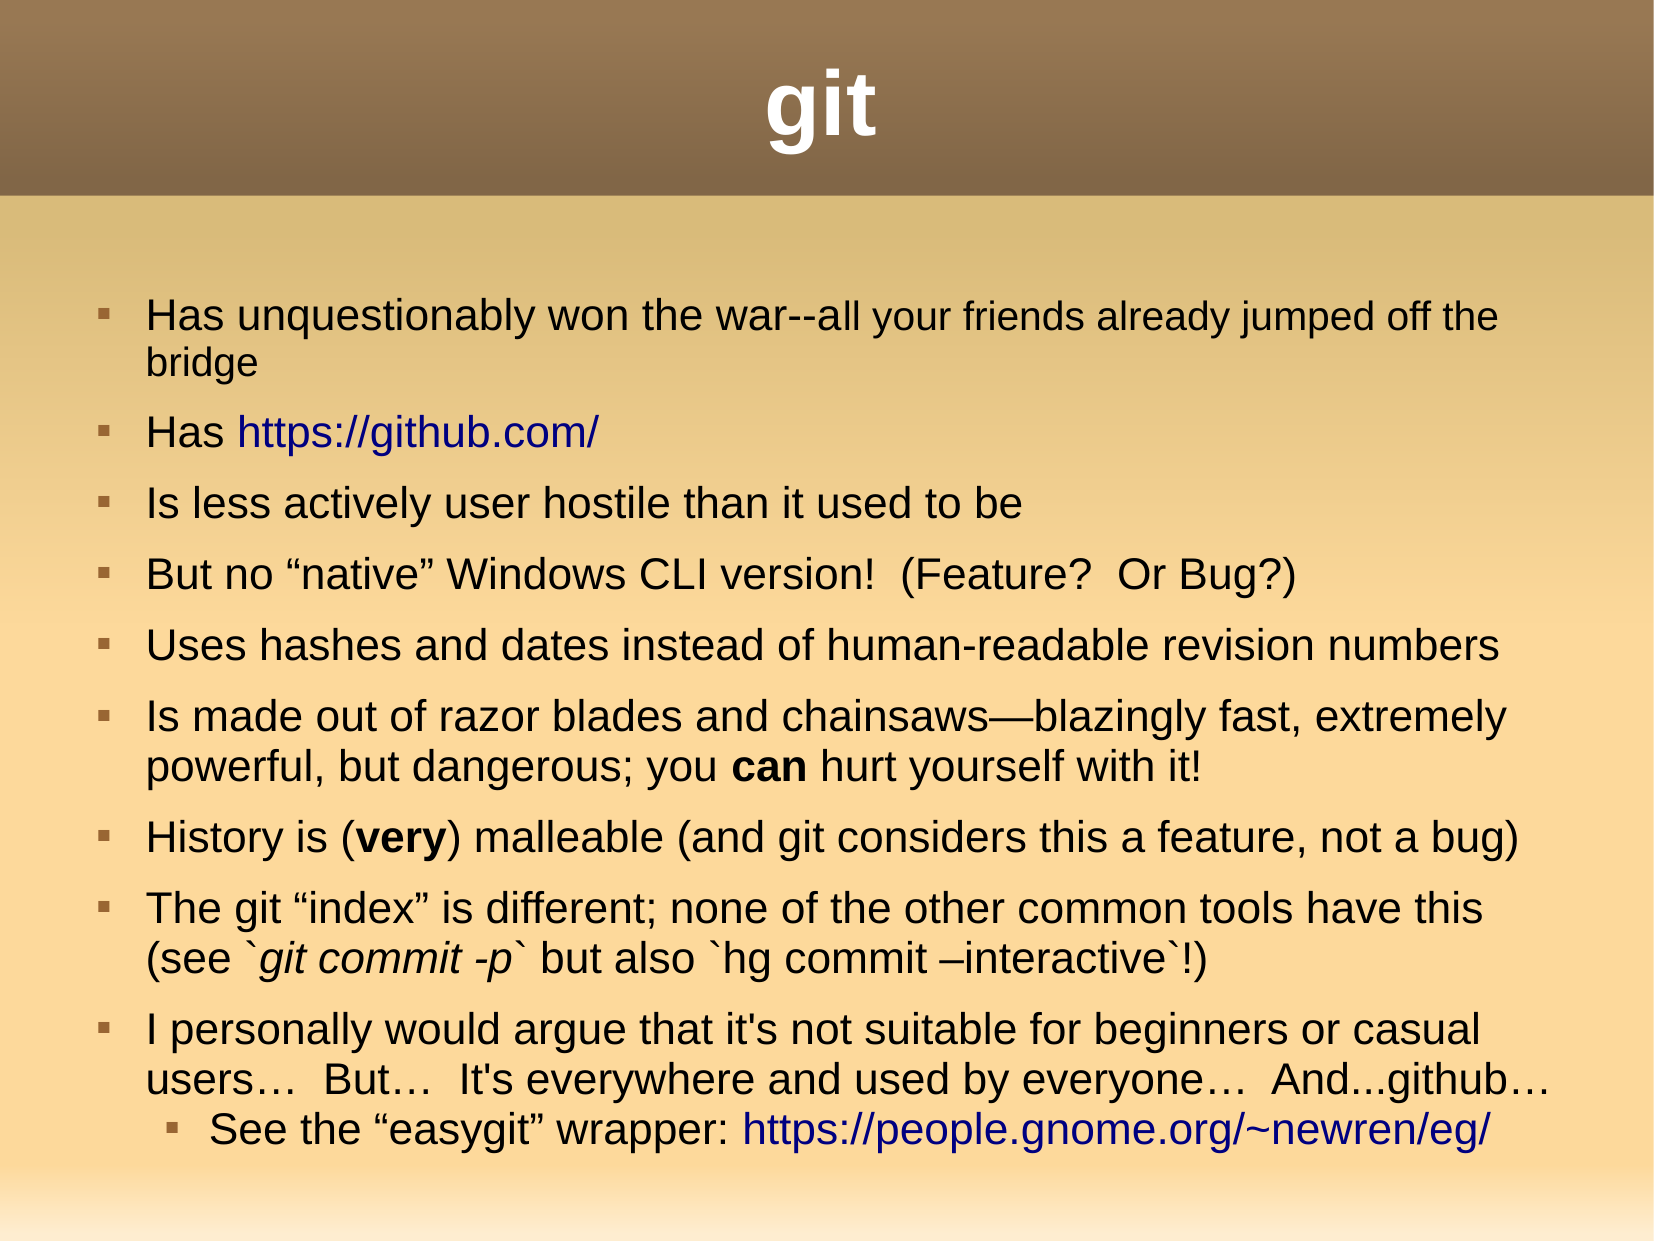

# git
Has unquestionably won the war--all your friends already jumped off the bridge
Has https://github.com/
Is less actively user hostile than it used to be
But no “native” Windows CLI version! (Feature? Or Bug?)
Uses hashes and dates instead of human-readable revision numbers
Is made out of razor blades and chainsaws—blazingly fast, extremely powerful, but dangerous; you can hurt yourself with it!
History is (very) malleable (and git considers this a feature, not a bug)
The git “index” is different; none of the other common tools have this (see `git commit -p` but also `hg commit –interactive`!)
I personally would argue that it's not suitable for beginners or casual users… But… It's everywhere and used by everyone… And...github…
See the “easygit” wrapper: https://people.gnome.org/~newren/eg/